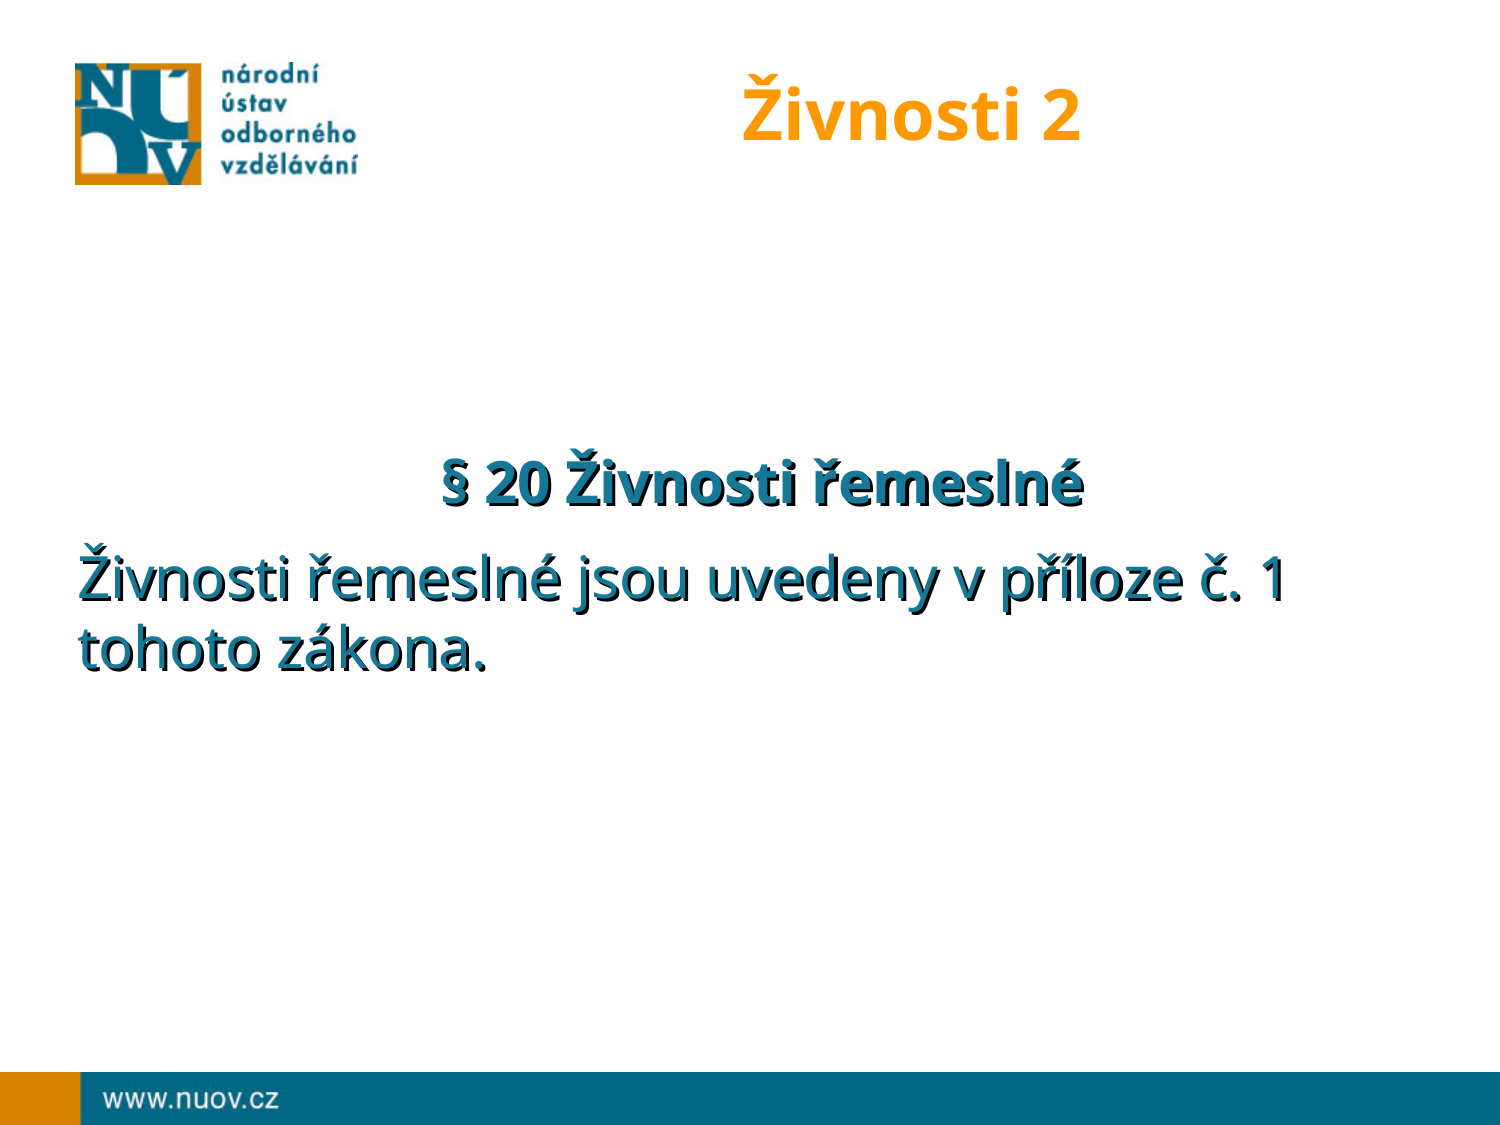

# Živnosti 2
§ 20 Živnosti řemeslné
Živnosti řemeslné jsou uvedeny v příloze č. 1
tohoto zákona.